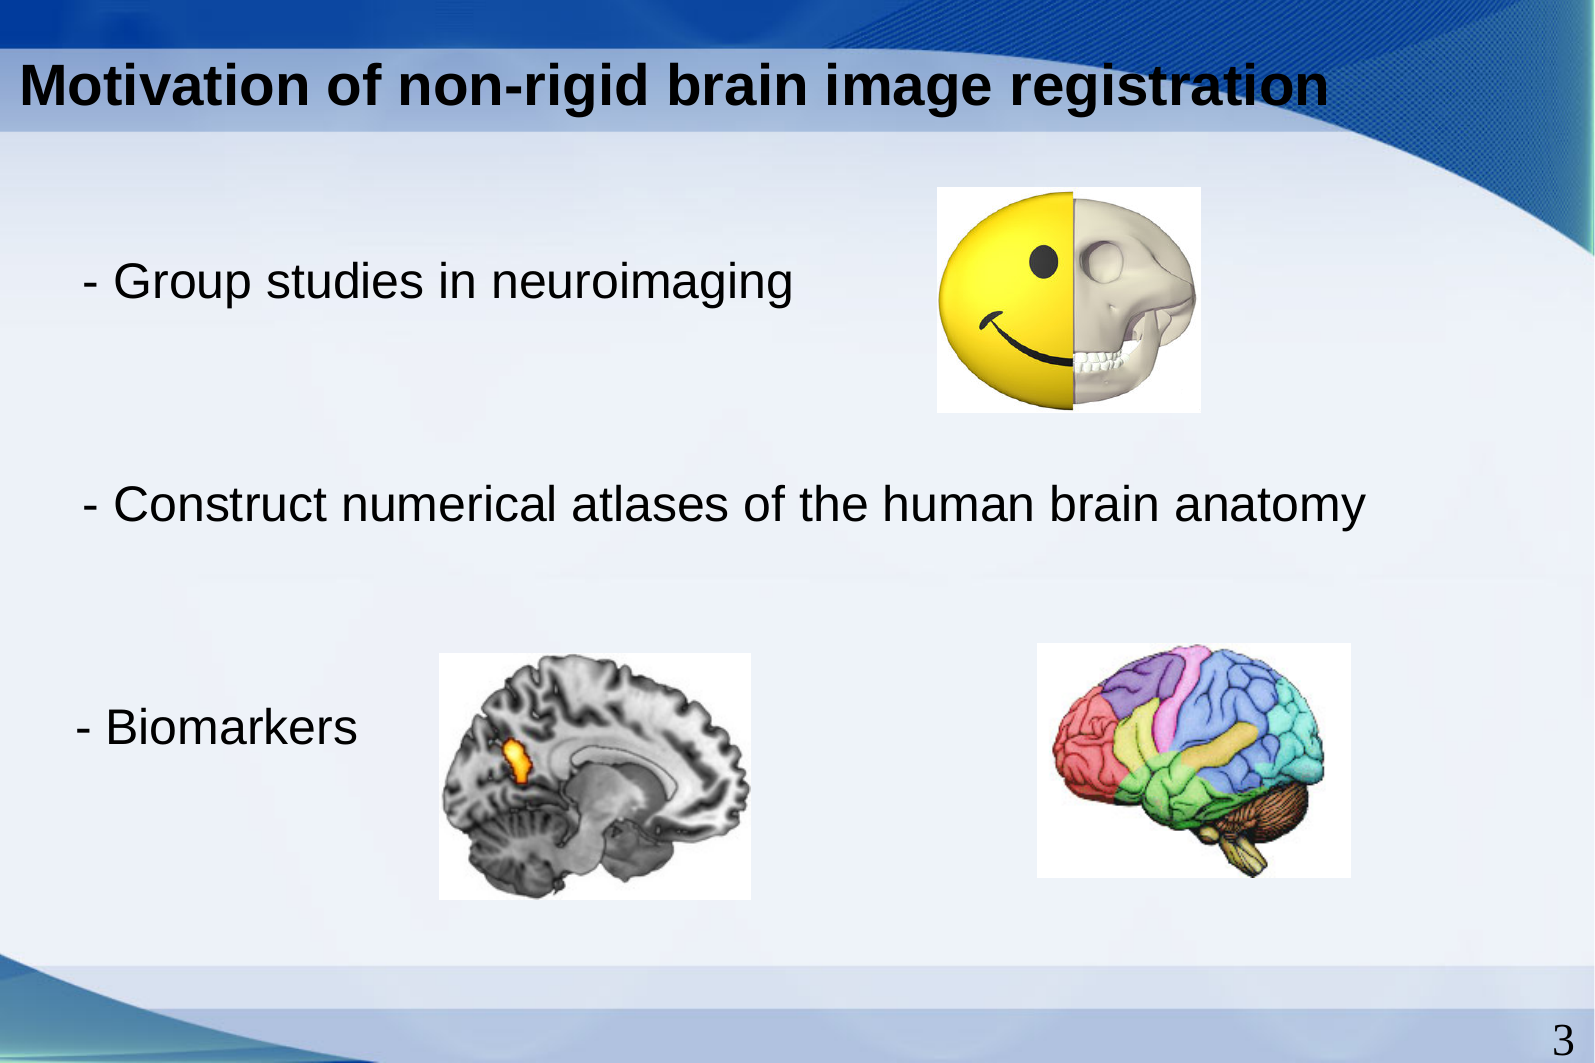

# Motivation of non-rigid brain image registration
- Group studies in neuroimaging
- Construct numerical atlases of the human brain anatomy
- Biomarkers
3